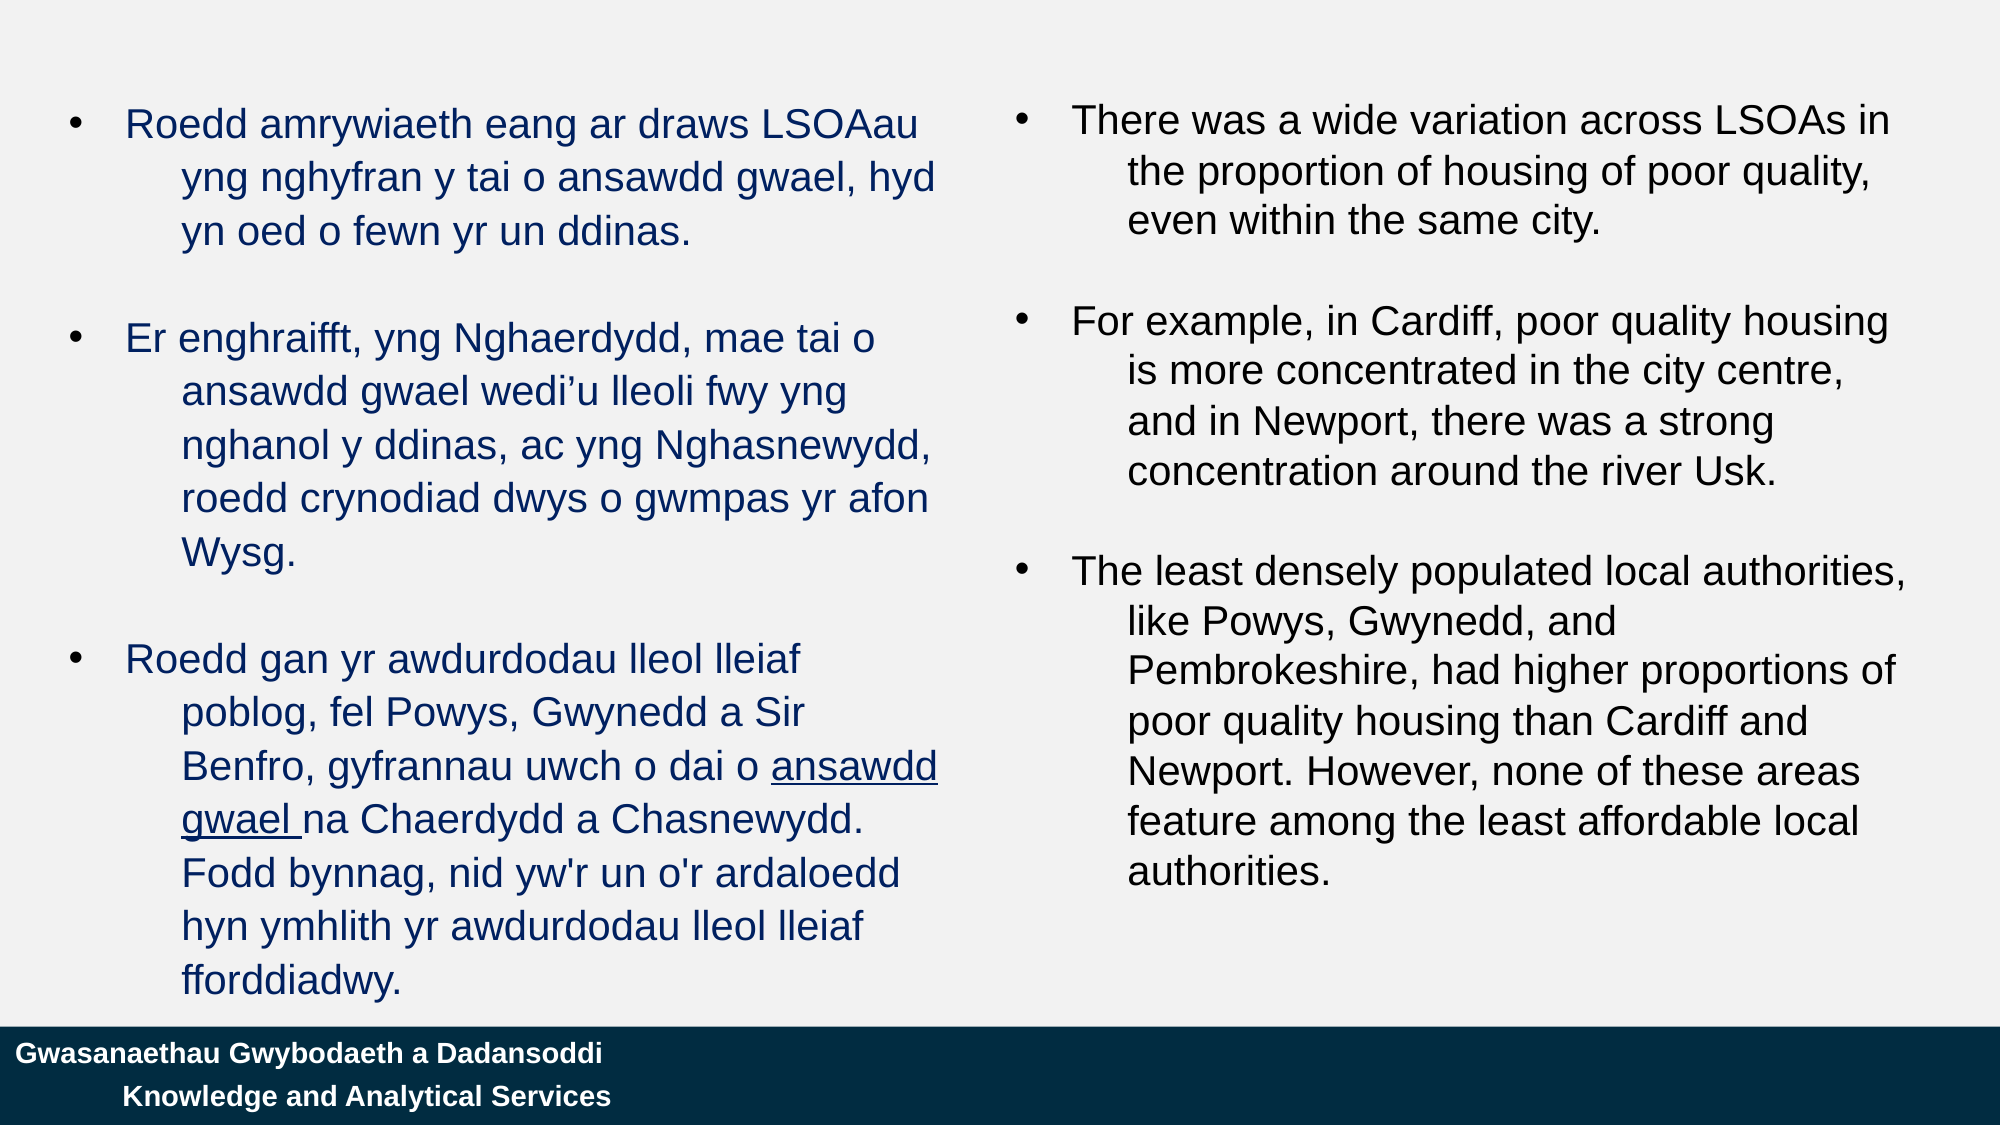

Roedd amrywiaeth eang ar draws LSOAau yng nghyfran y tai o ansawdd gwael, hyd yn oed o fewn yr un ddinas.
Er enghraifft, yng Nghaerdydd, mae tai o ansawdd gwael wedi’u lleoli fwy yng nghanol y ddinas, ac yng Nghasnewydd, roedd crynodiad dwys o gwmpas yr afon Wysg.
Roedd gan yr awdurdodau lleol lleiaf poblog, fel Powys, Gwynedd a Sir Benfro, gyfrannau uwch o dai o ansawdd gwael na Chaerdydd a Chasnewydd. Fodd bynnag, nid yw'r un o'r ardaloedd hyn ymhlith yr awdurdodau lleol lleiaf fforddiadwy.
There was a wide variation across LSOAs in the proportion of housing of poor quality, even within the same city.
For example, in Cardiff, poor quality housing is more concentrated in the city centre, and in Newport, there was a strong concentration around the river Usk.
The least densely populated local authorities, like Powys, Gwynedd, and Pembrokeshire, had higher proportions of poor quality housing than Cardiff and Newport. However, none of these areas feature among the least affordable local authorities.
Gwasanaethau Gwybodaeth a Dadansoddi
Knowledge and Analytical Services